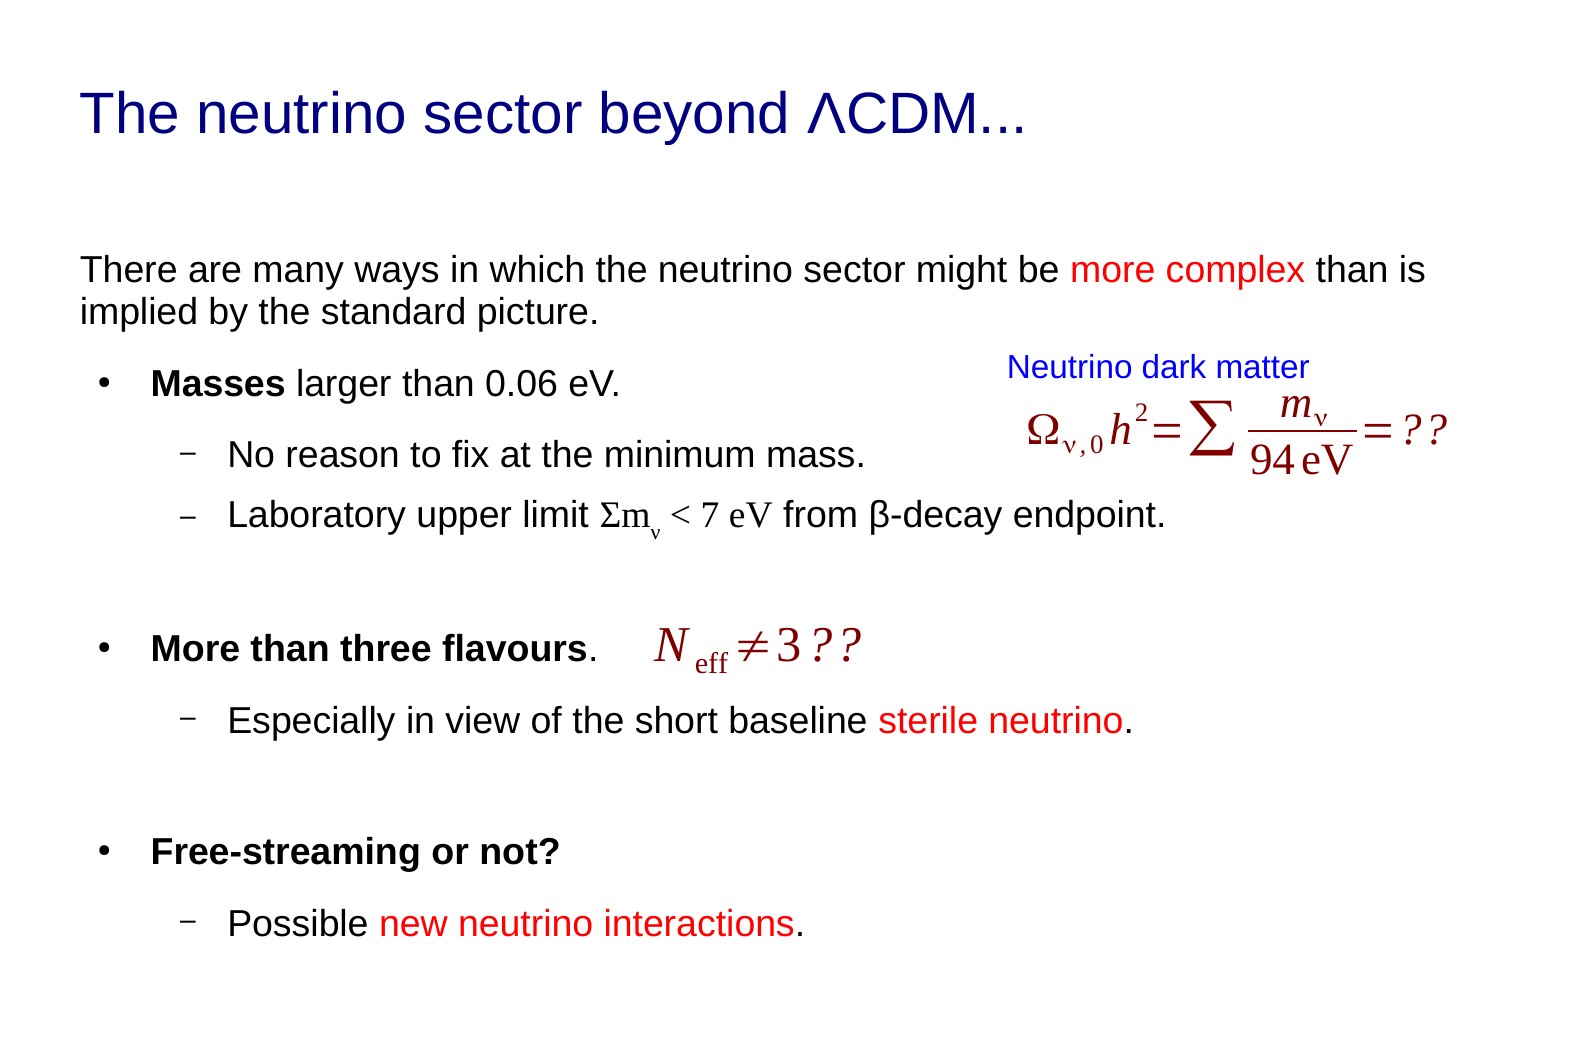

The neutrino sector beyond ΛCDM...
# There are many ways in which the neutrino sector might be more complex than is implied by the standard picture.
Masses larger than 0.06 eV.
No reason to fix at the minimum mass.
Laboratory upper limit Σmν < 7 eV from β-decay endpoint.
More than three flavours.
Especially in view of the short baseline sterile neutrino.
Free-streaming or not?
Possible new neutrino interactions.
Neutrino dark matter